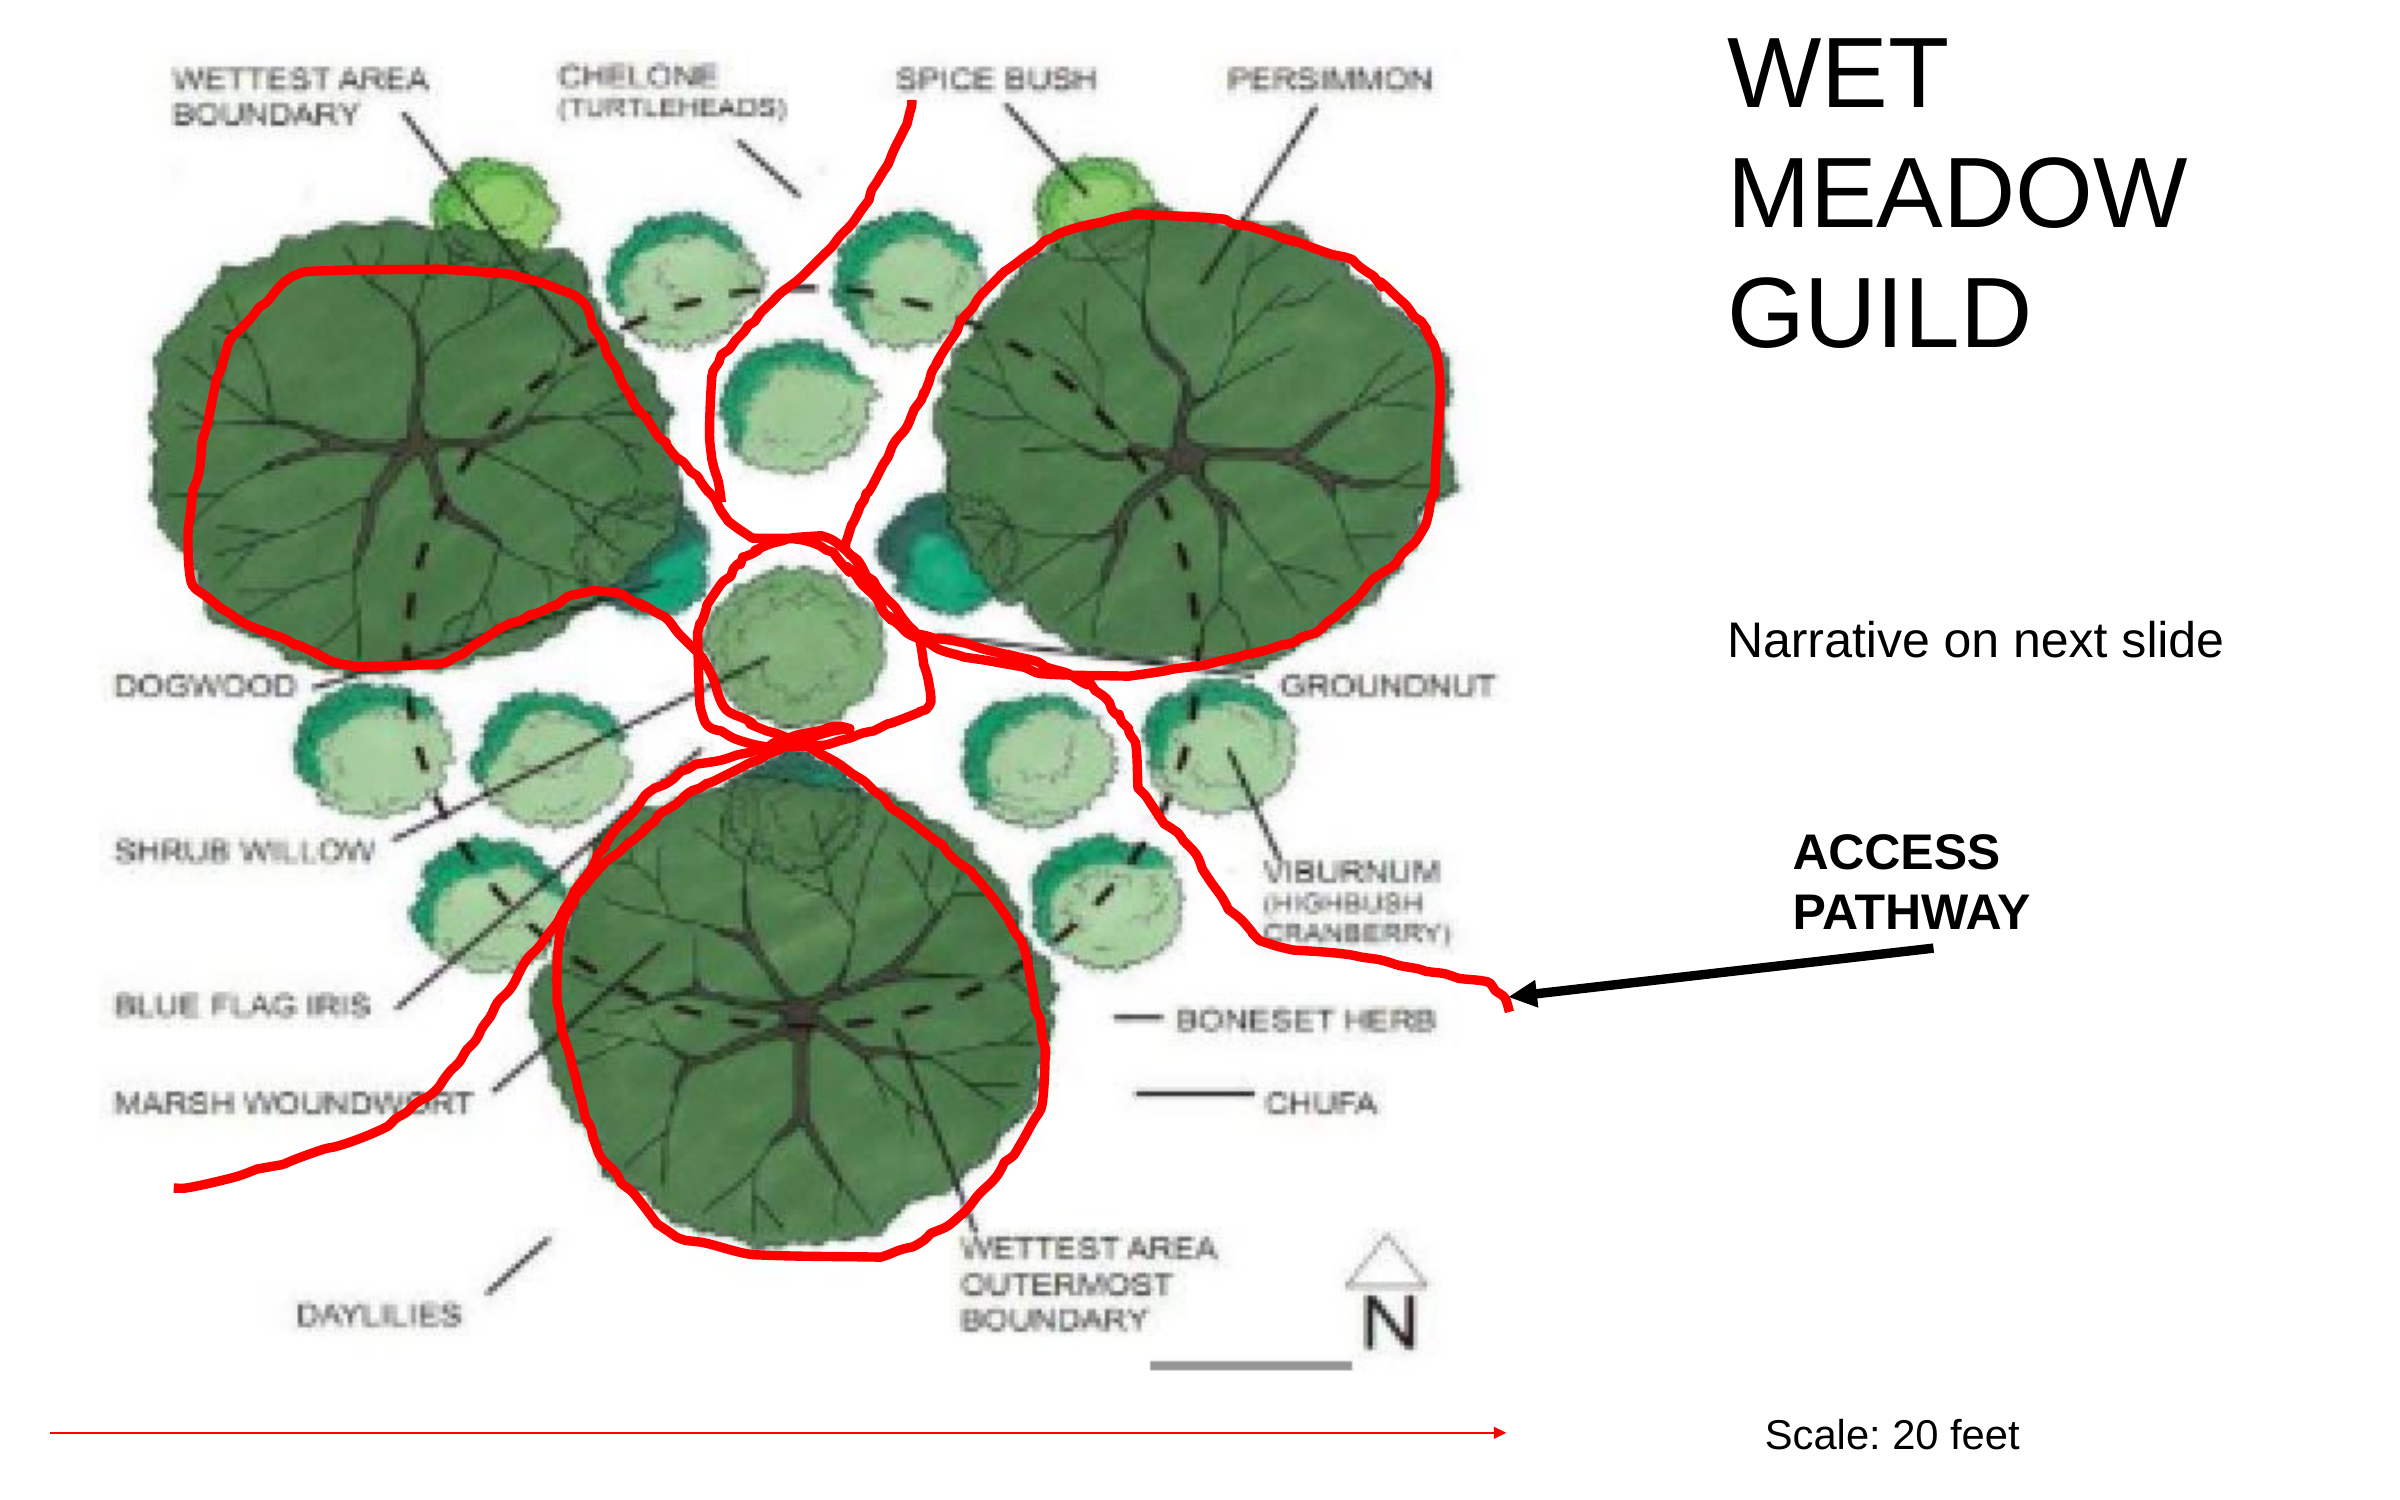

WET MEADOW GUILD
Narrative on next slide
ACCESS PATHWAY
Scale: 20 feet